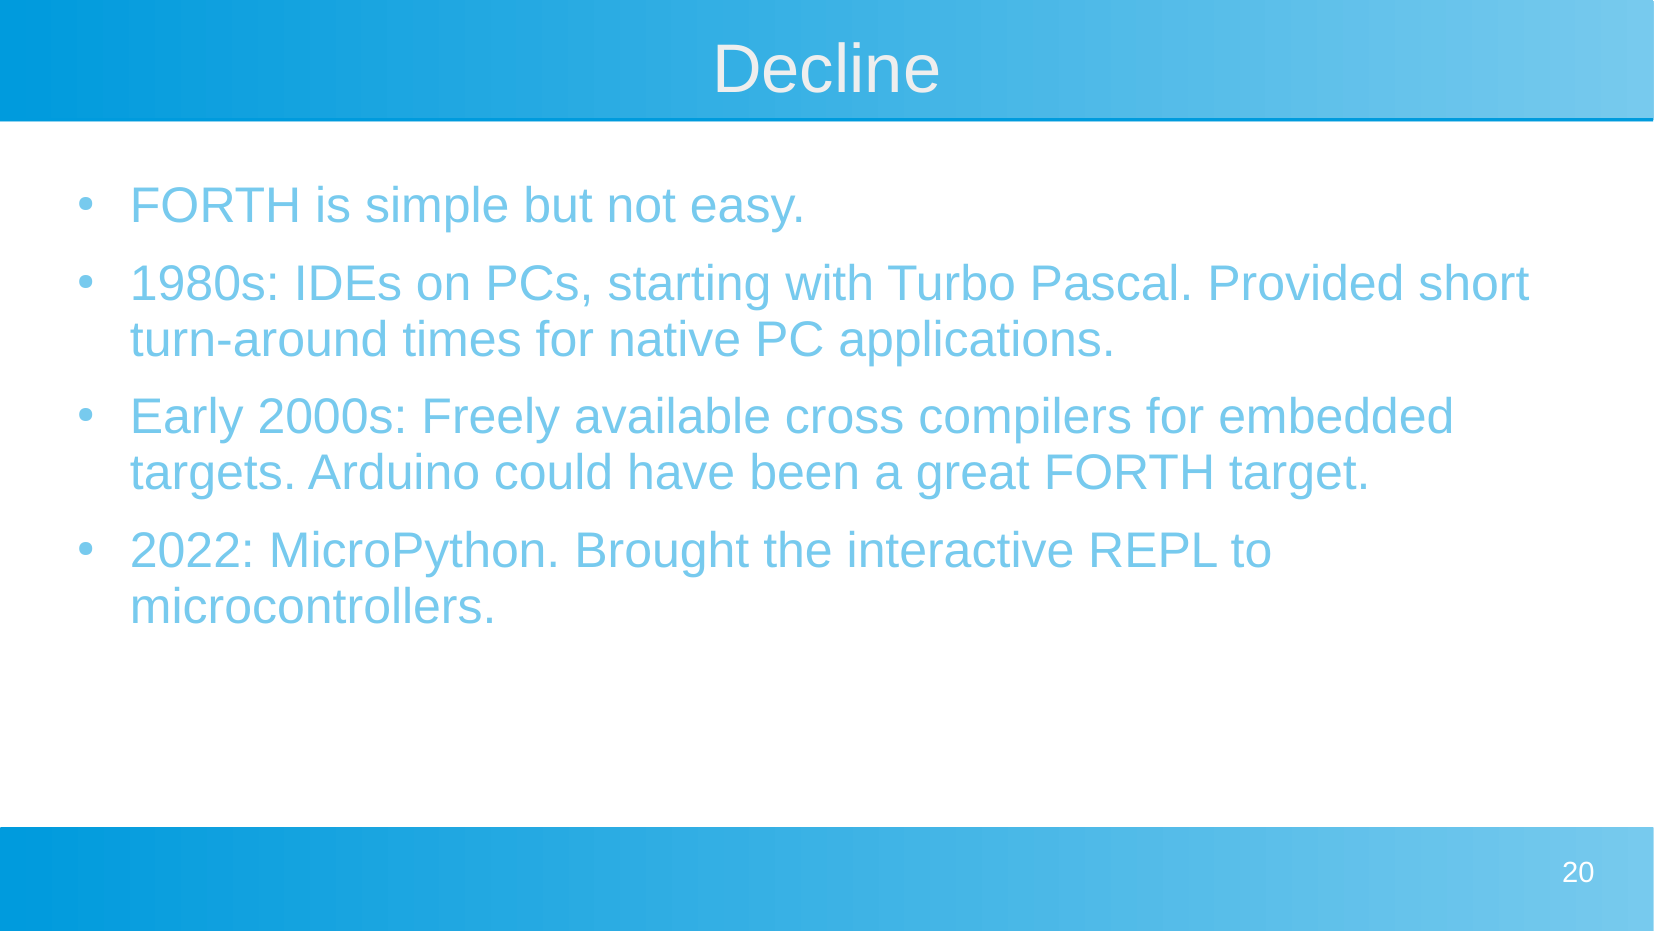

# Decline
FORTH is simple but not easy.
1980s: IDEs on PCs, starting with Turbo Pascal. Provided short turn-around times for native PC applications.
Early 2000s: Freely available cross compilers for embedded targets. Arduino could have been a great FORTH target.
2022: MicroPython. Brought the interactive REPL to microcontrollers.
20